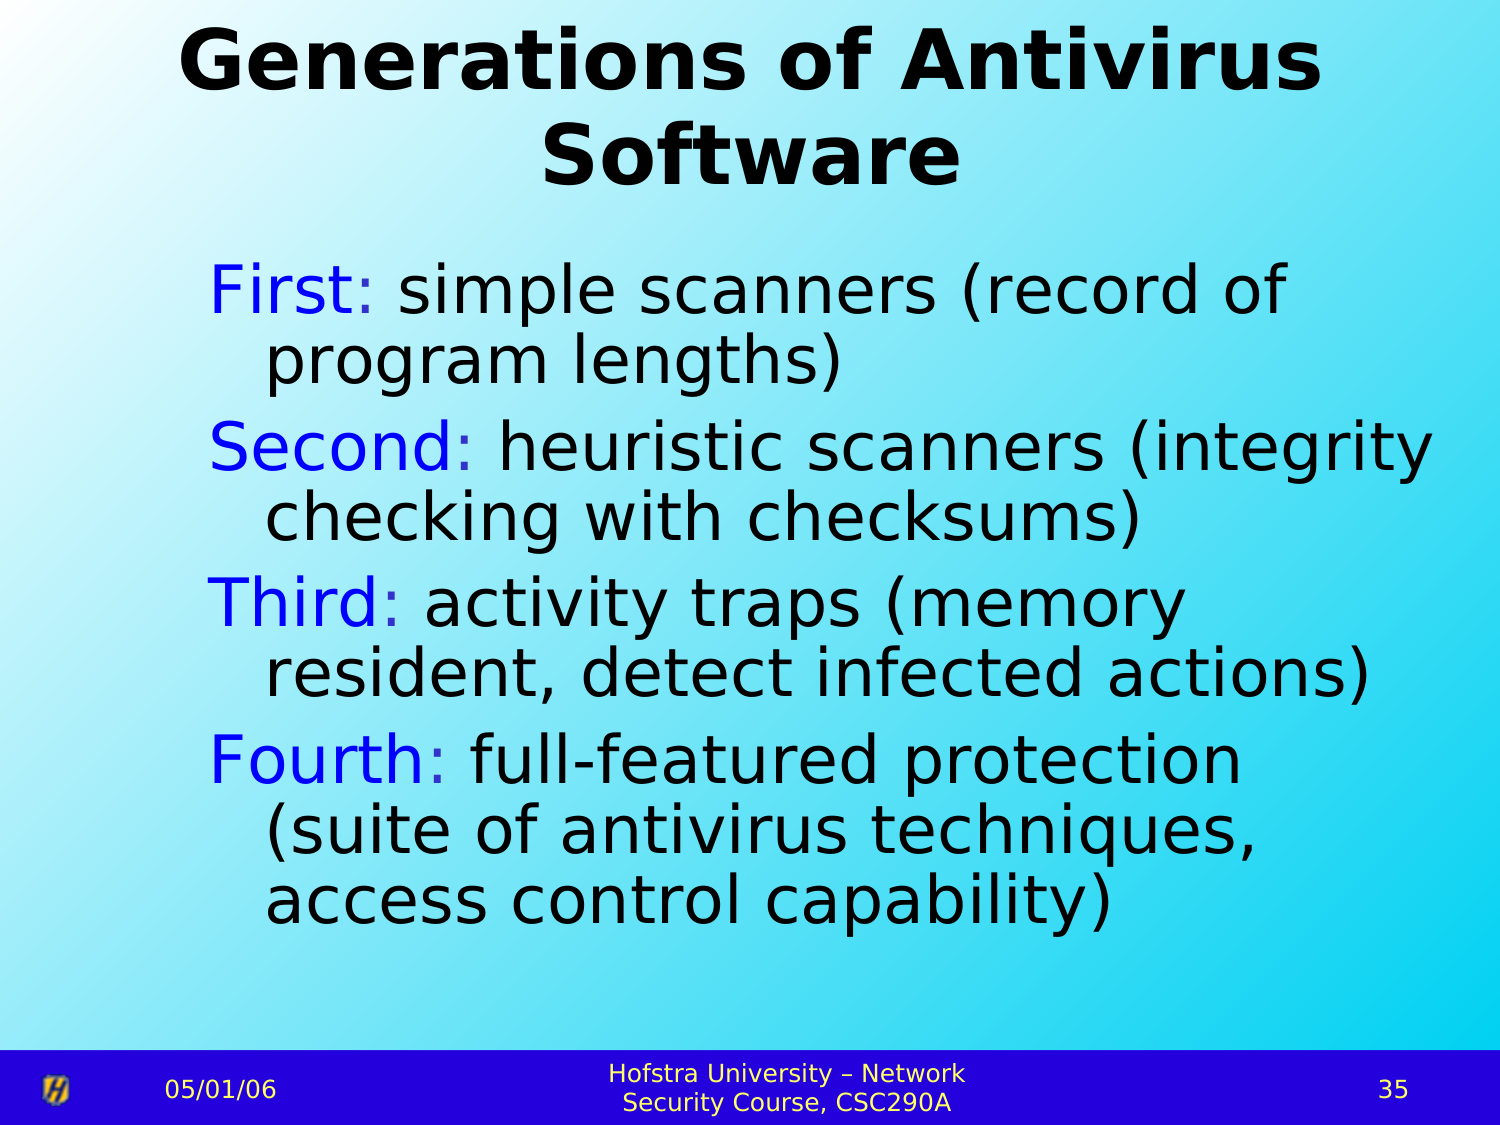

# Generations of Antivirus Software
First: simple scanners (record of program lengths)
Second: heuristic scanners (integrity checking with checksums)
Third: activity traps (memory resident, detect infected actions)
Fourth: full-featured protection (suite of antivirus techniques, access control capability)
35